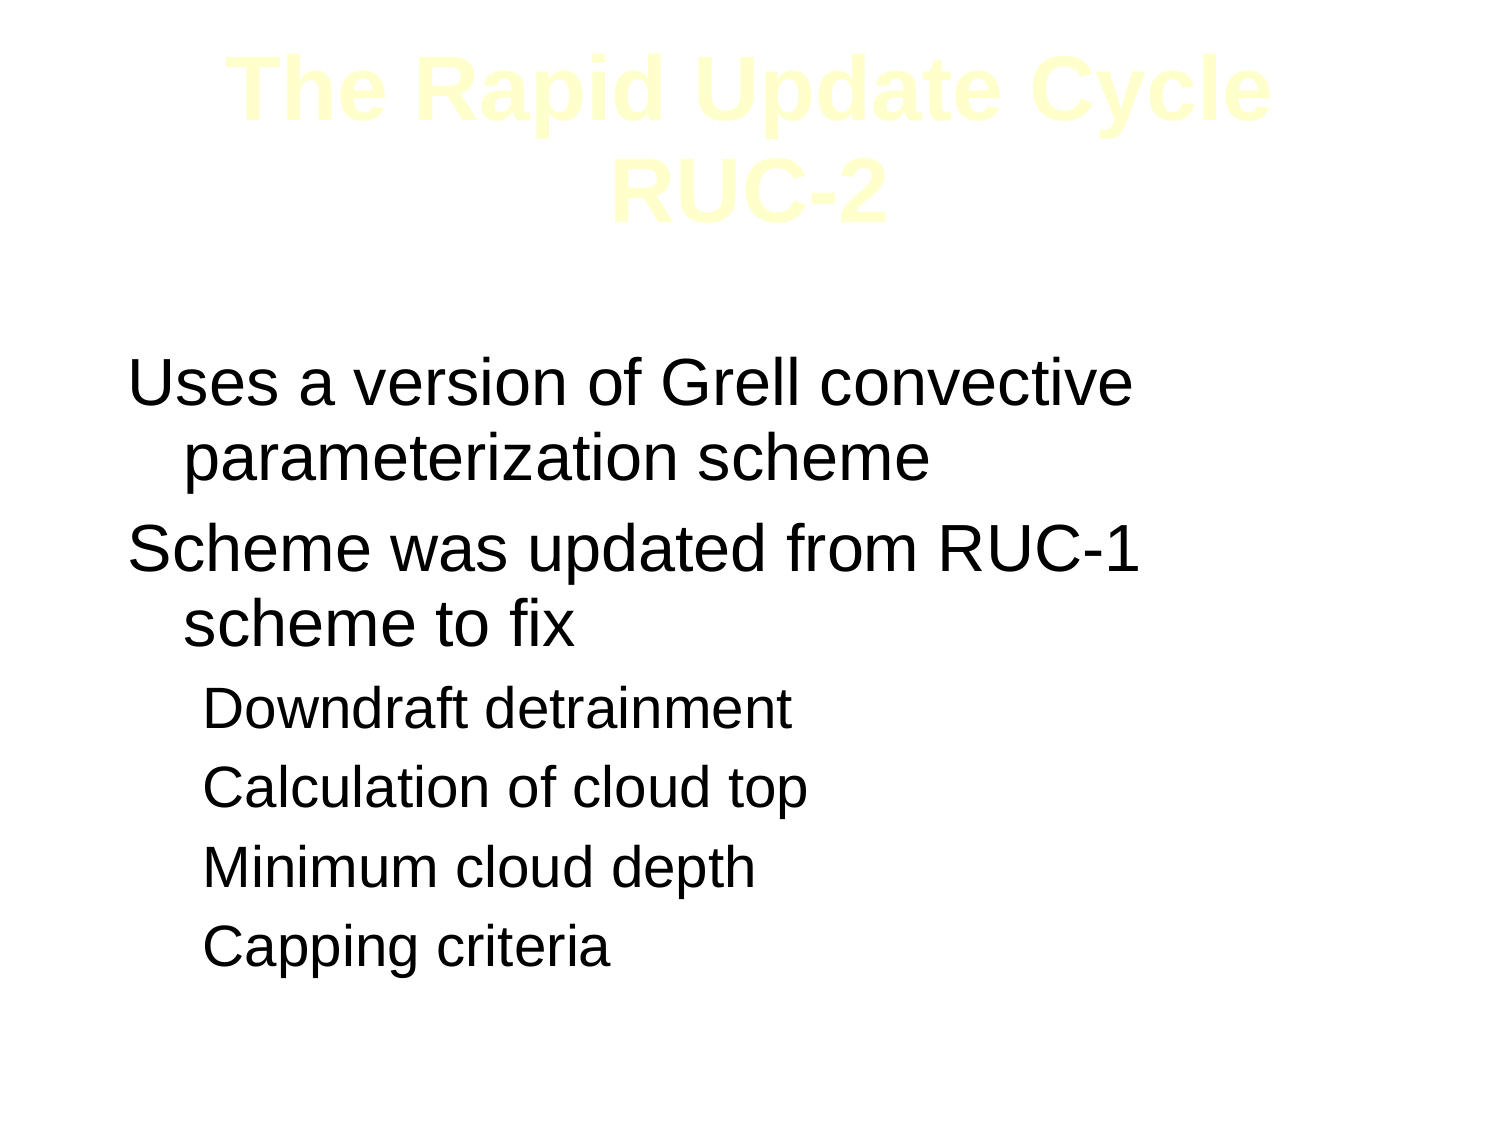

# The Rapid Update Cycle RUC-2
Uses a version of Grell convective parameterization scheme
Scheme was updated from RUC-1 scheme to fix
Downdraft detrainment
Calculation of cloud top
Minimum cloud depth
Capping criteria